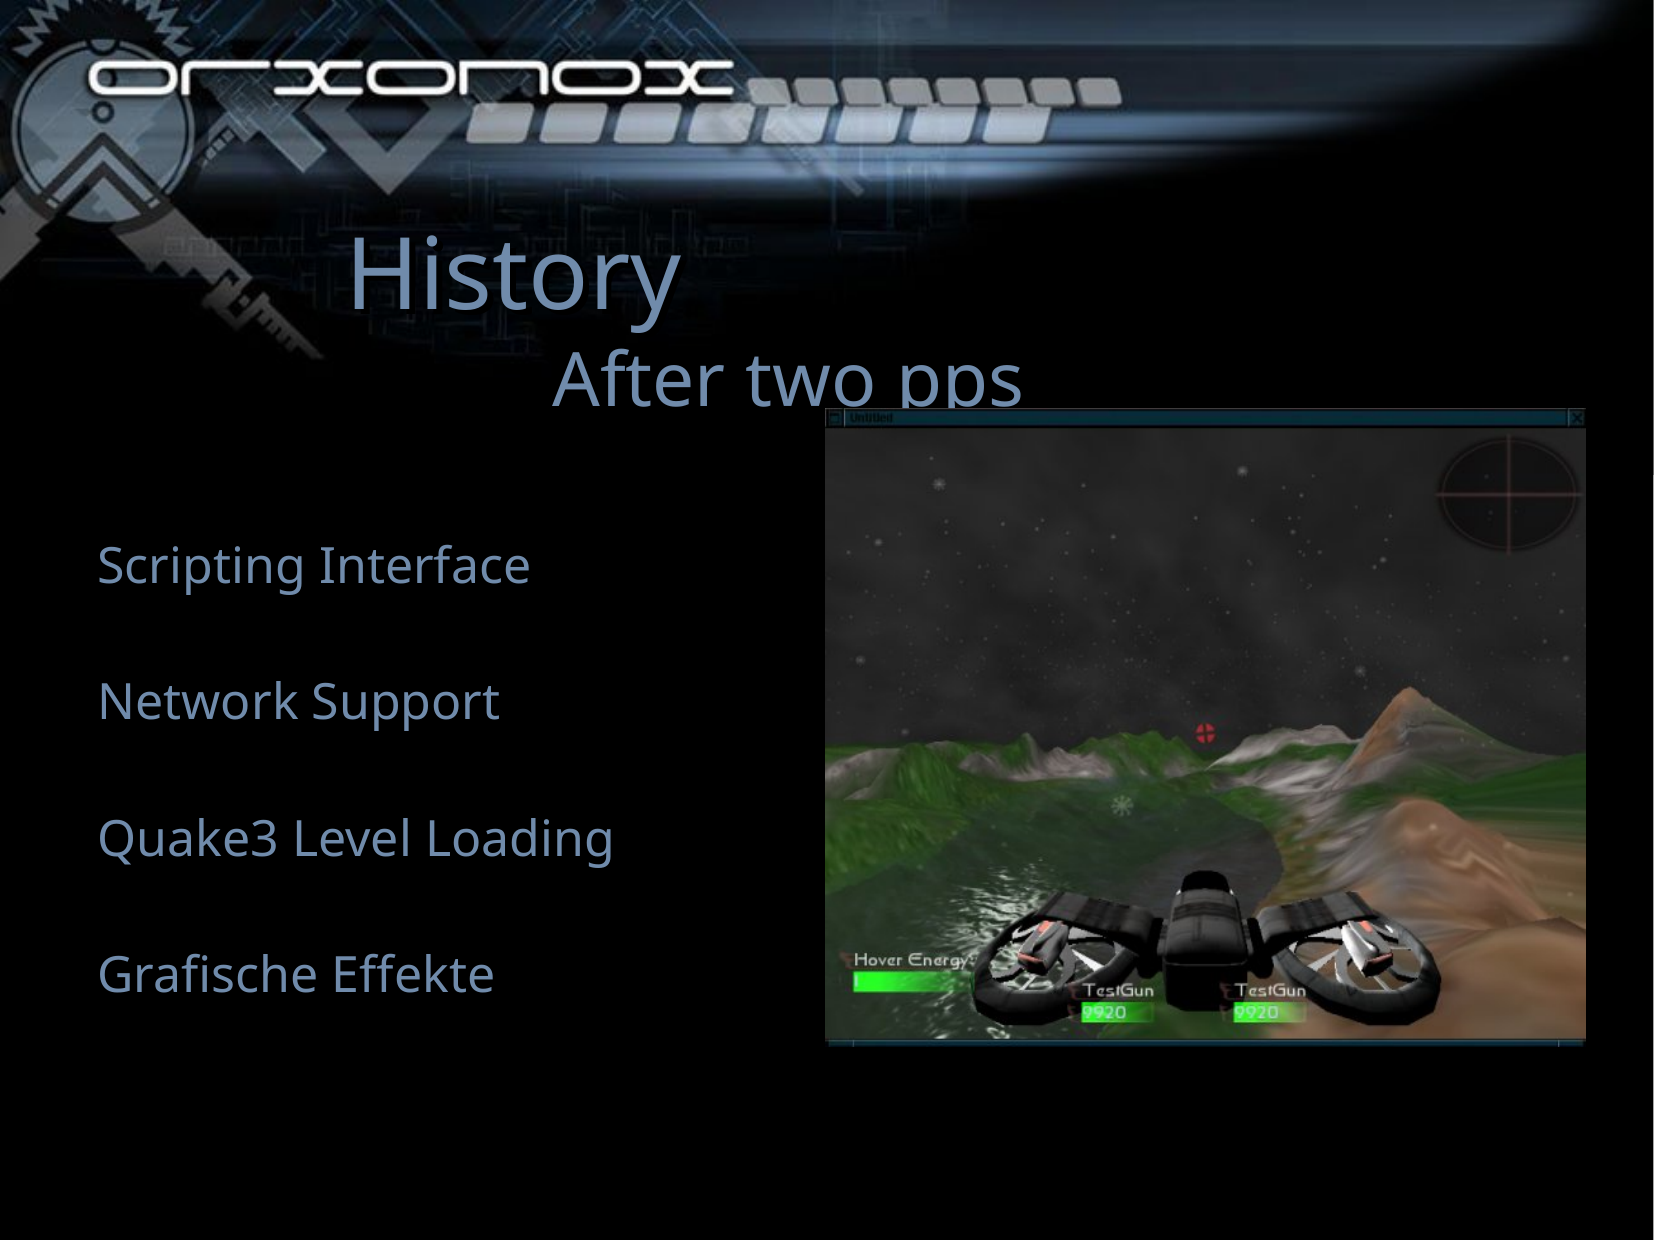

History
After two pps
Scripting Interface
Network Support
Quake3 Level Loading
Grafische Effekte